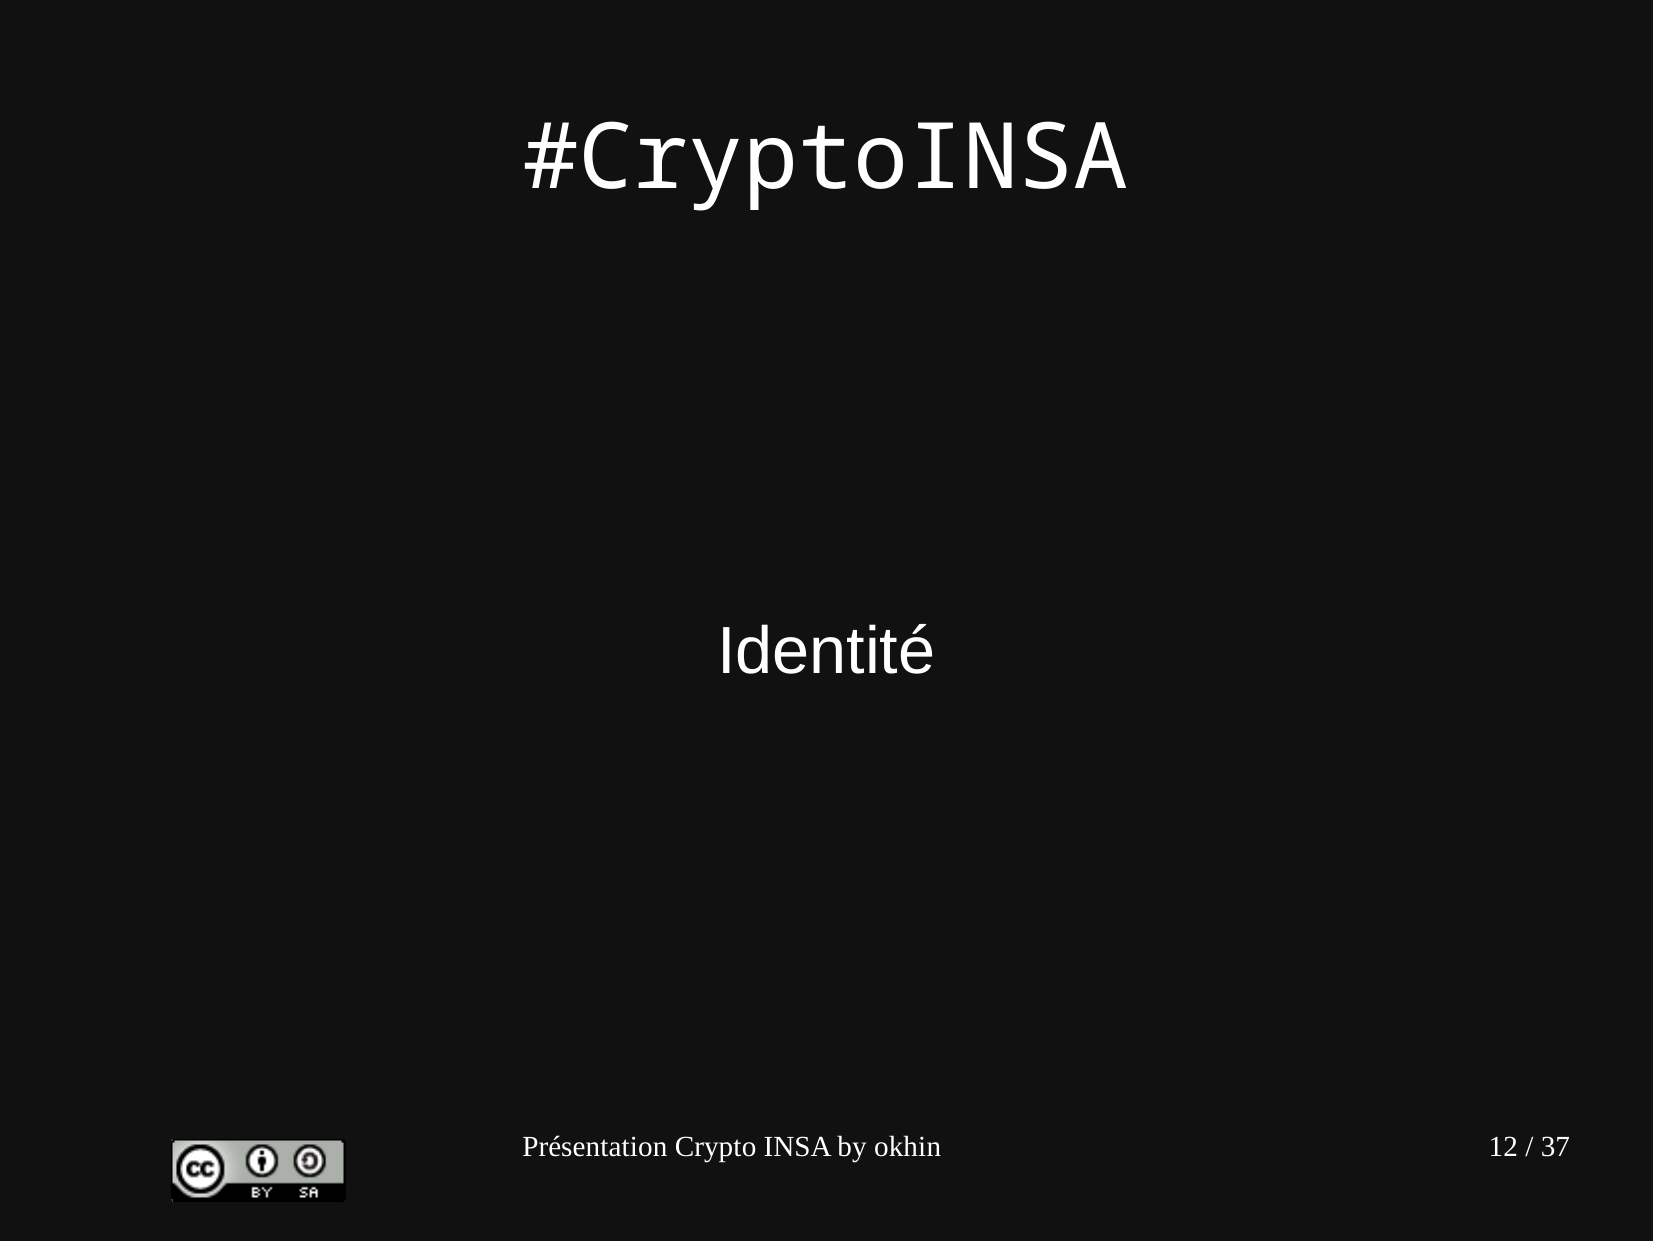

# #CryptoINSA
Identité
Présentation Crypto INSA by okhin
12